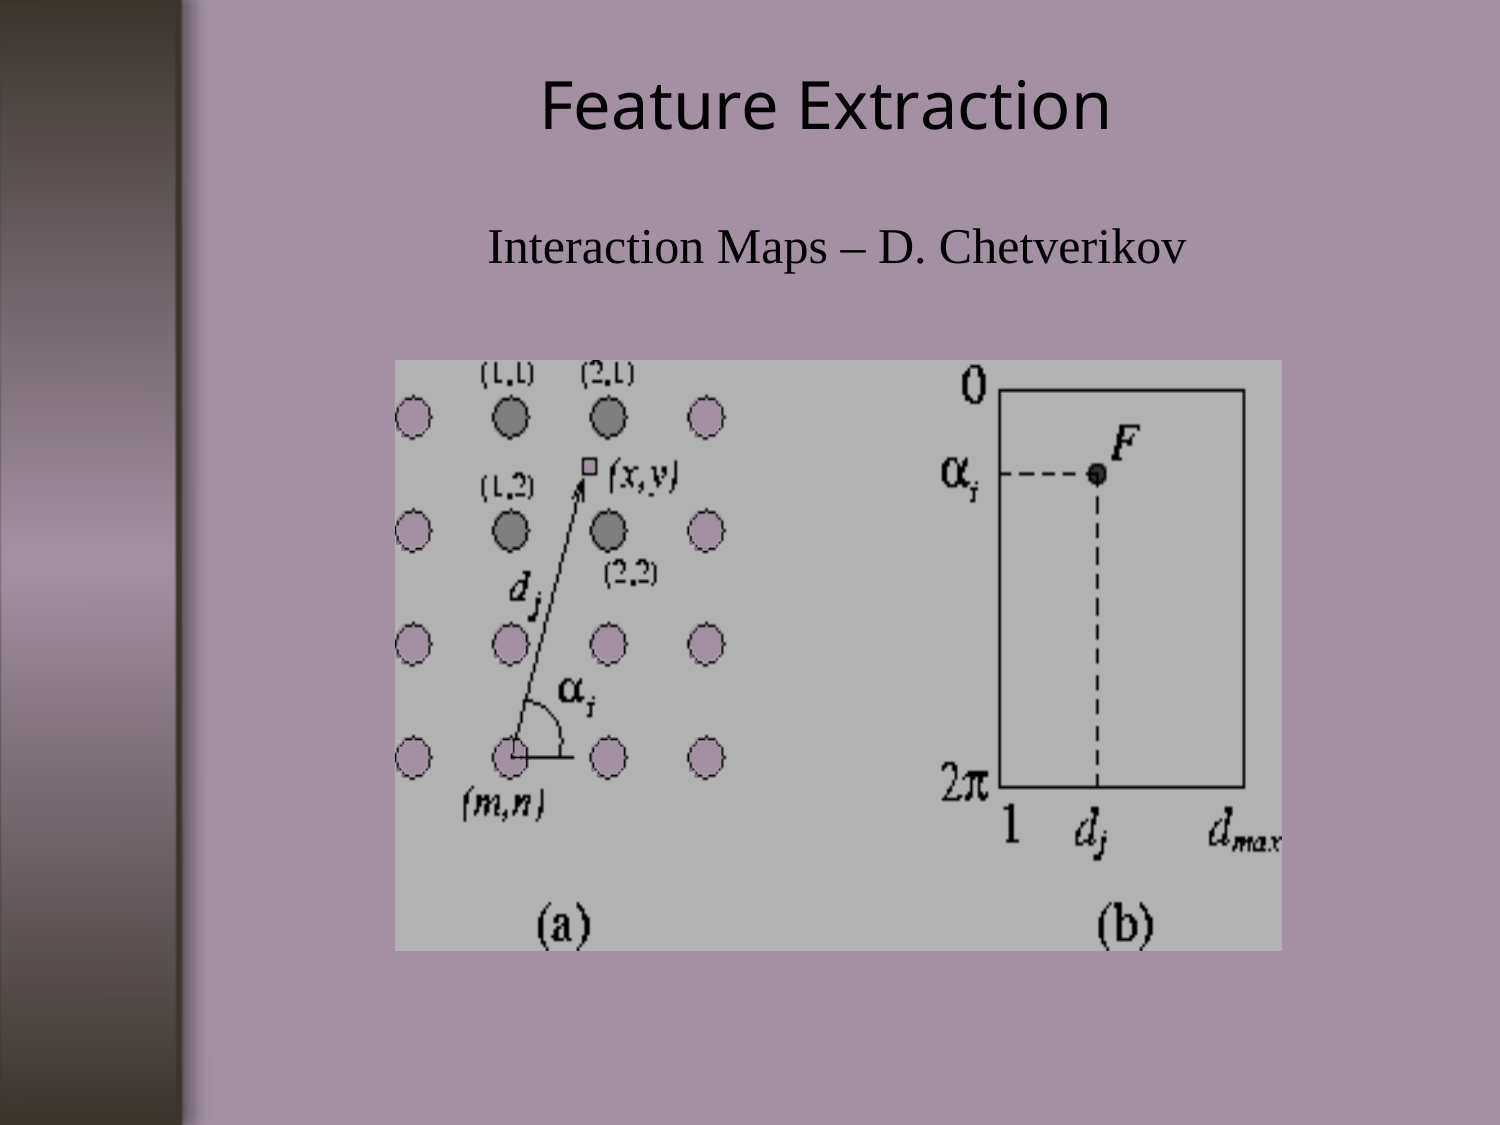

# Feature Extraction
Interaction Maps – D. Chetverikov